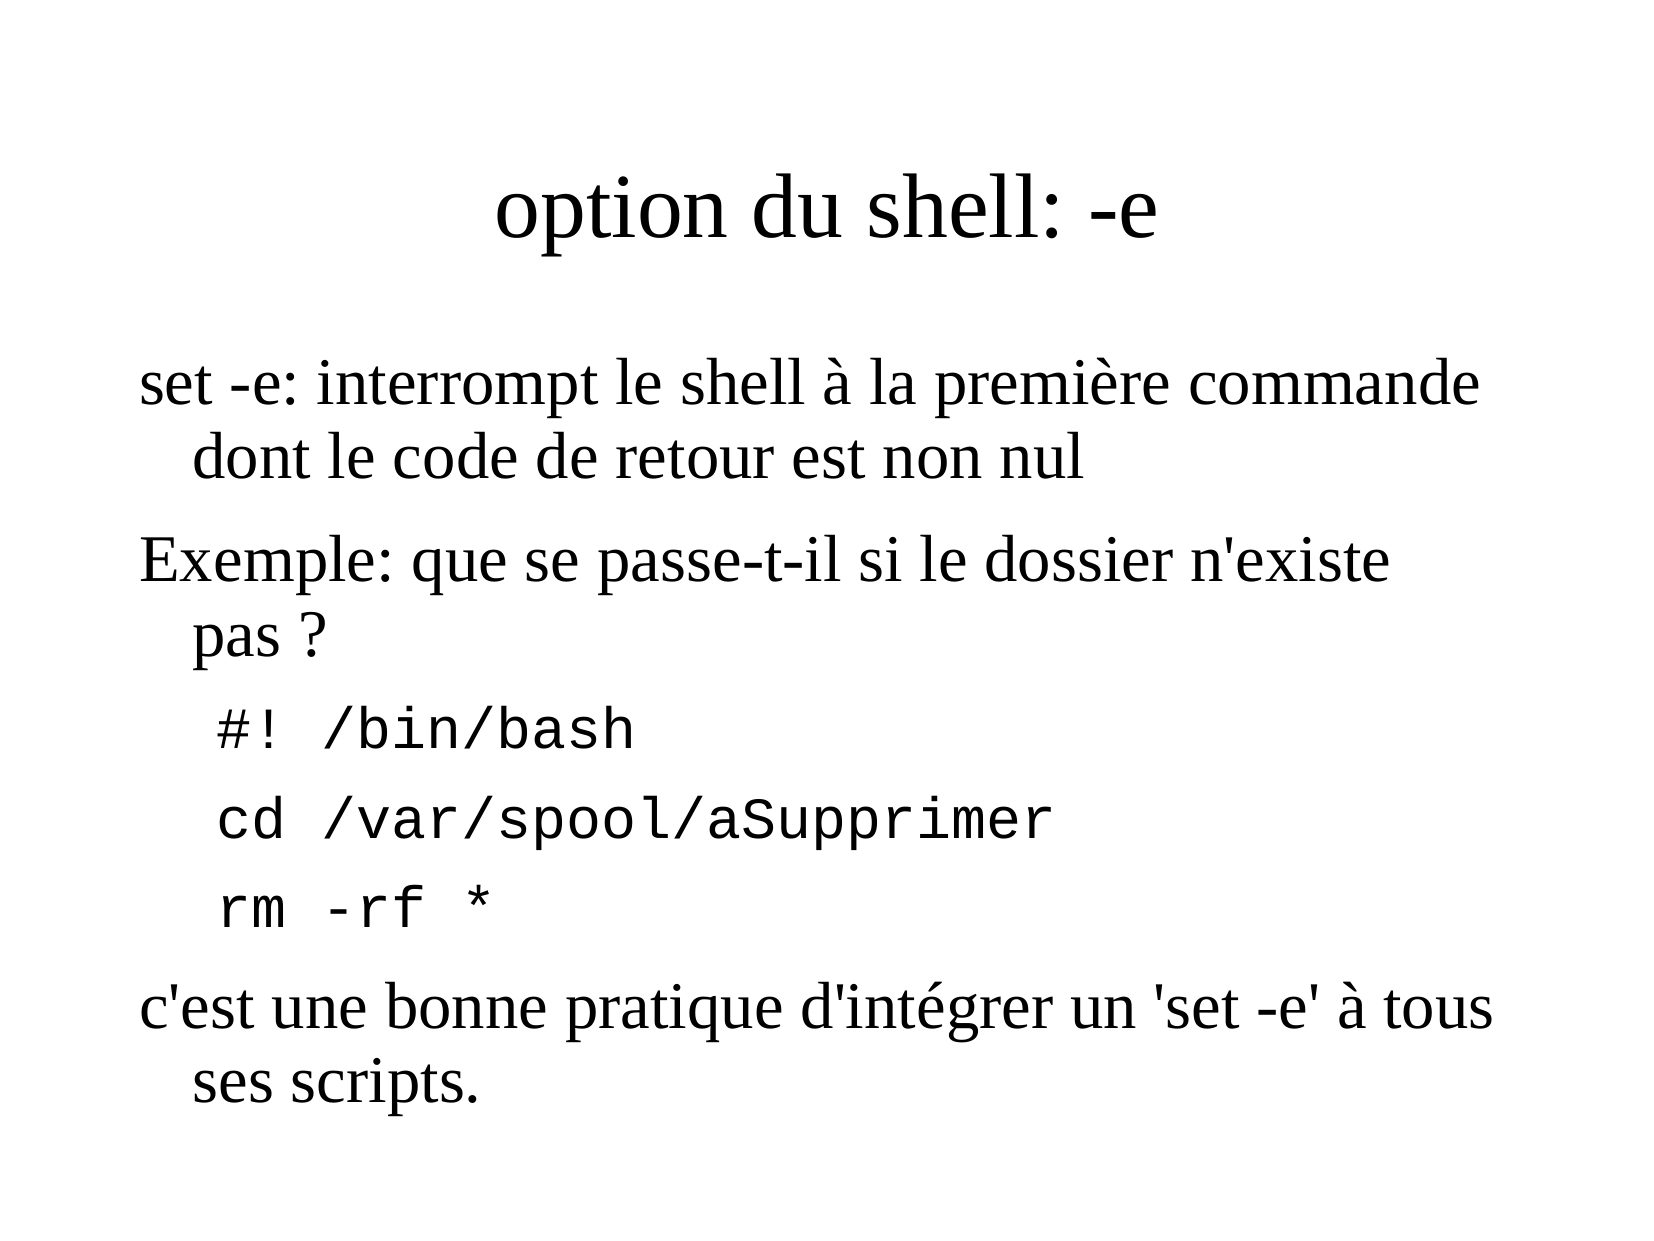

# option du shell: -e
set -e: interrompt le shell à la première commande dont le code de retour est non nul
Exemple: que se passe-t-il si le dossier n'existe pas ?
#! /bin/bash
cd /var/spool/aSupprimer
rm -rf *
c'est une bonne pratique d'intégrer un 'set -e' à tous ses scripts.